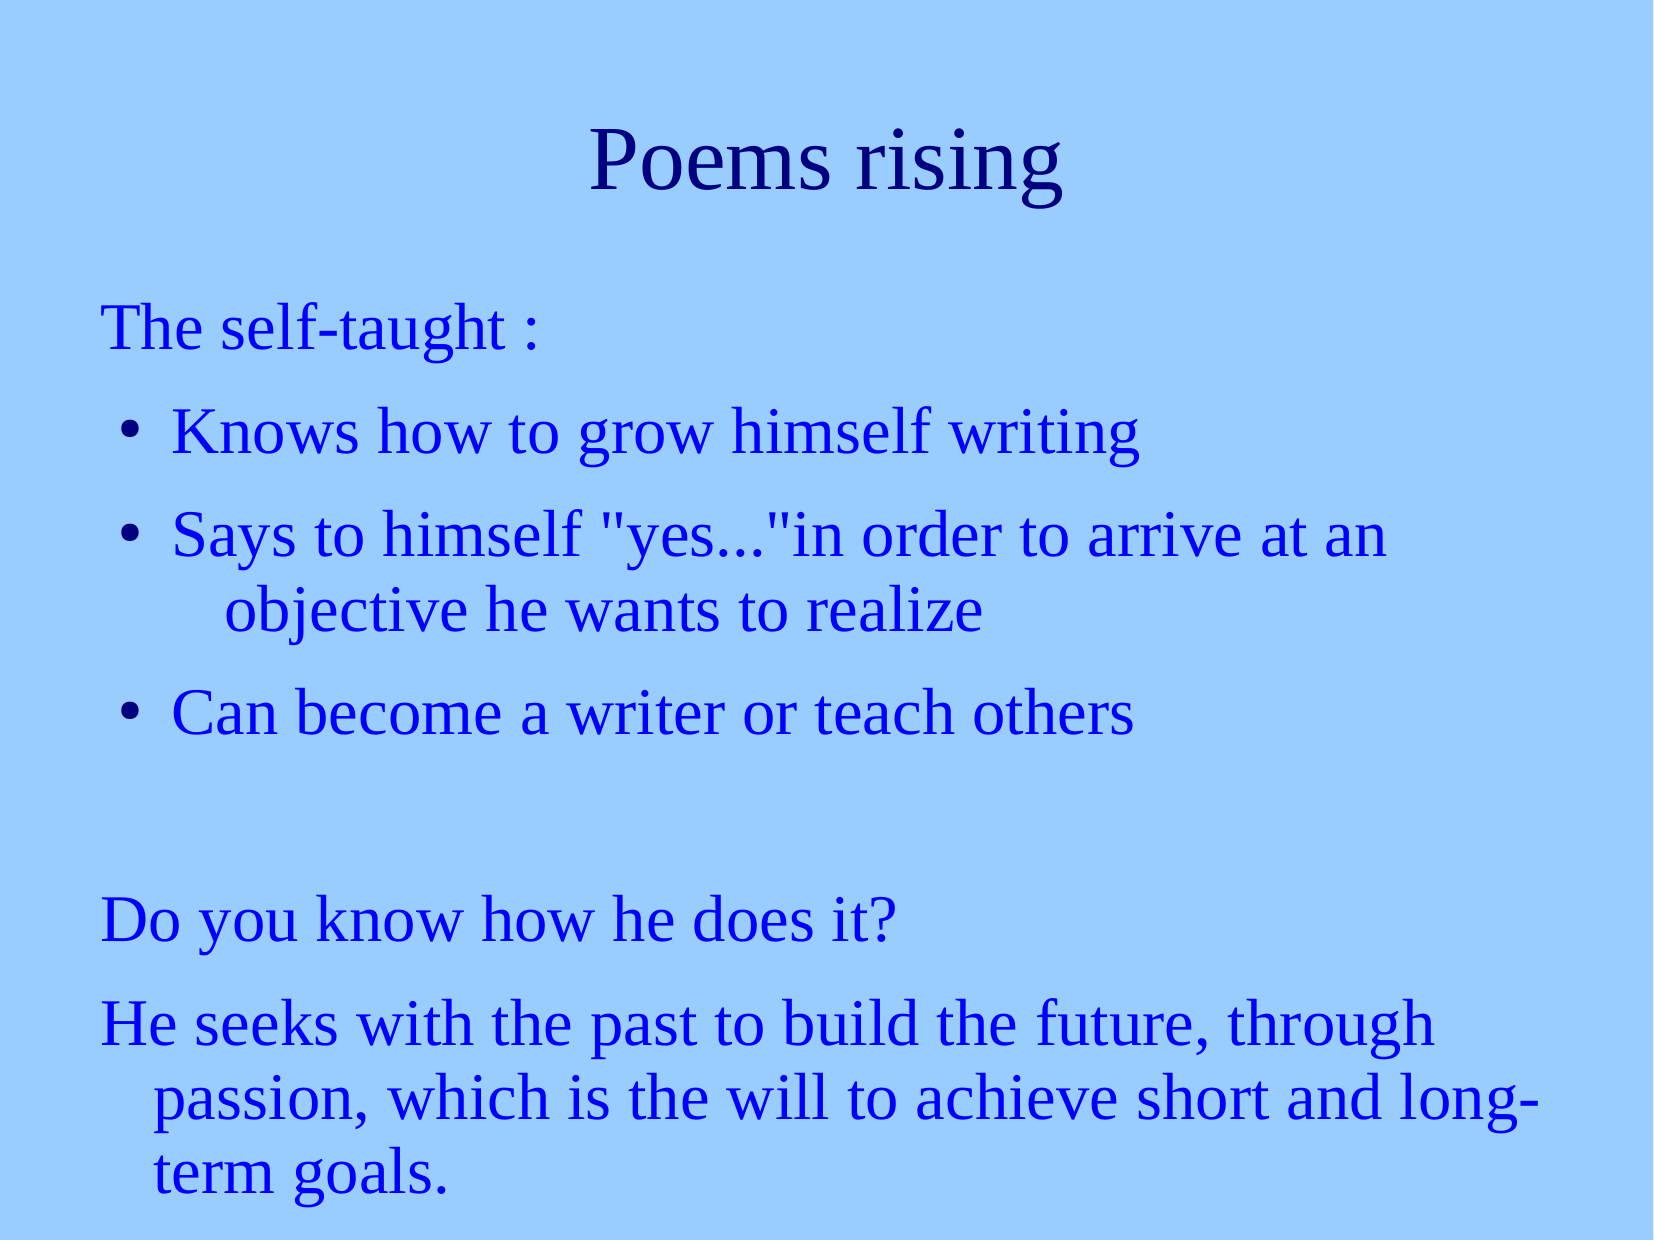

# Poems rising
The self-taught :
Knows how to grow himself writing
Says to himself "yes..."in order to arrive at an objective he wants to realize
Can become a writer or teach others
Do you know how he does it?
He seeks with the past to build the future, through passion, which is the will to achieve short and long-term goals.